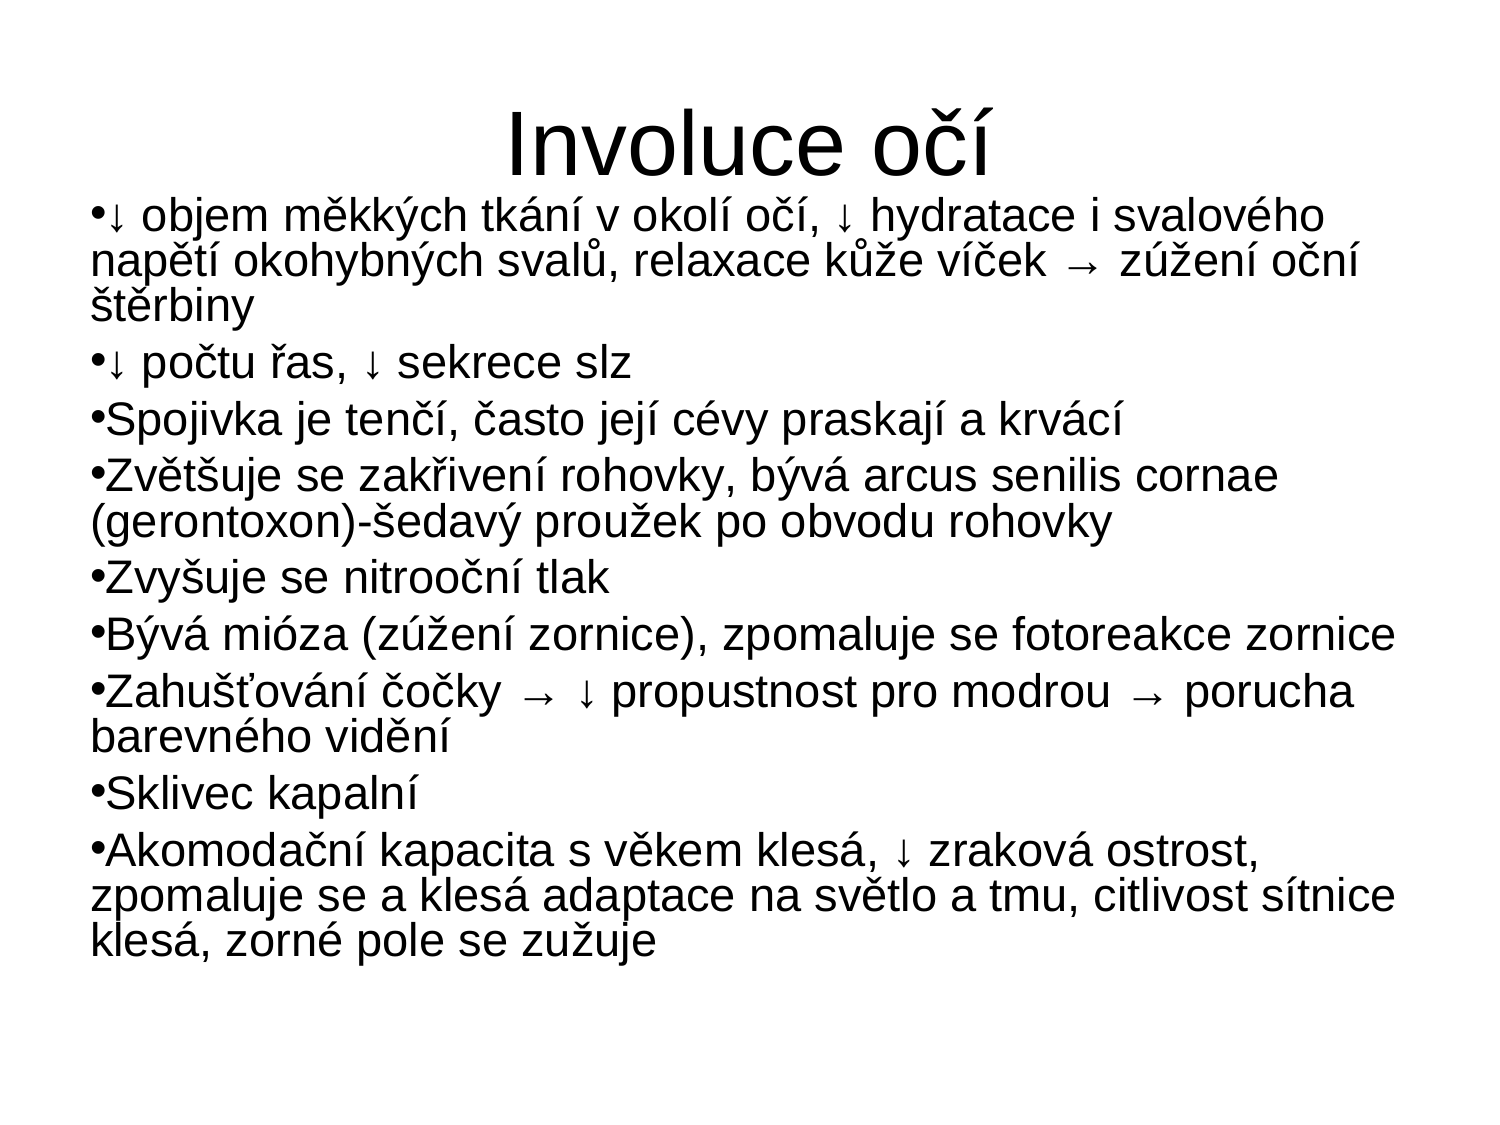

# Involuce očí
↓ objem měkkých tkání v okolí očí, ↓ hydratace i svalového napětí okohybných svalů, relaxace kůže víček → zúžení oční štěrbiny
↓ počtu řas, ↓ sekrece slz
Spojivka je tenčí, často její cévy praskají a krvácí
Zvětšuje se zakřivení rohovky, bývá arcus senilis cornae (gerontoxon)-šedavý proužek po obvodu rohovky
Zvyšuje se nitrooční tlak
Bývá mióza (zúžení zornice), zpomaluje se fotoreakce zornice
Zahušťování čočky → ↓ propustnost pro modrou → porucha barevného vidění
Sklivec kapalní
Akomodační kapacita s věkem klesá, ↓ zraková ostrost, zpomaluje se a klesá adaptace na světlo a tmu, citlivost sítnice klesá, zorné pole se zužuje